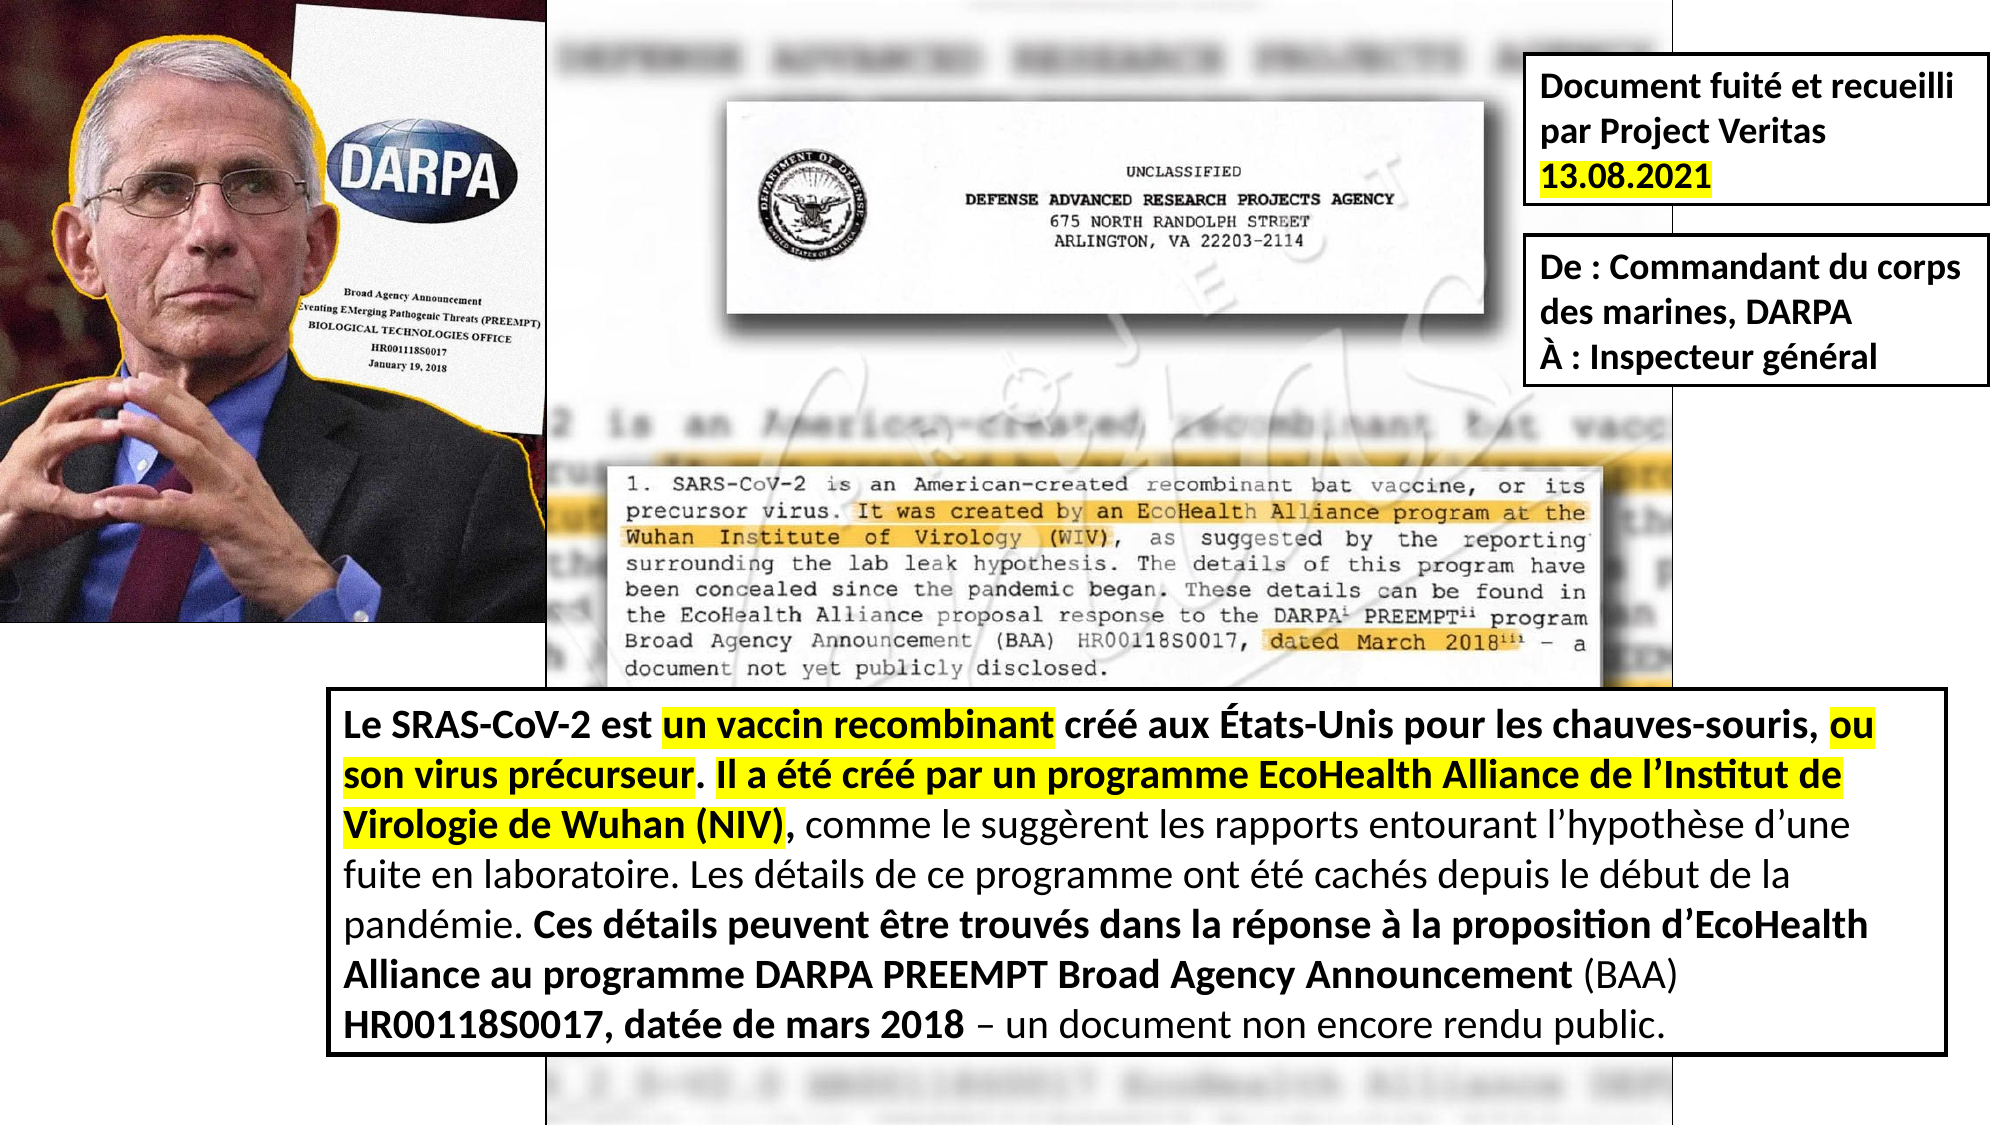

Document fuité et recueilli par Project Veritas
13.08.2021
De : Commandant du corps des marines, DARPA
À : Inspecteur général
Le SRAS-CoV-2 est un vaccin recombinant créé aux États-Unis pour les chauves-souris, ou son virus précurseur. Il a été créé par un programme EcoHealth Alliance de l’Institut de Virologie de Wuhan (NIV), comme le suggèrent les rapports entourant l’hypothèse d’une fuite en laboratoire. Les détails de ce programme ont été cachés depuis le début de la pandémie. Ces détails peuvent être trouvés dans la réponse à la proposition d’EcoHealth Alliance au programme DARPA PREEMPT Broad Agency Announcement (BAA) HR00118S0017, datée de mars 2018 – un document non encore rendu public.